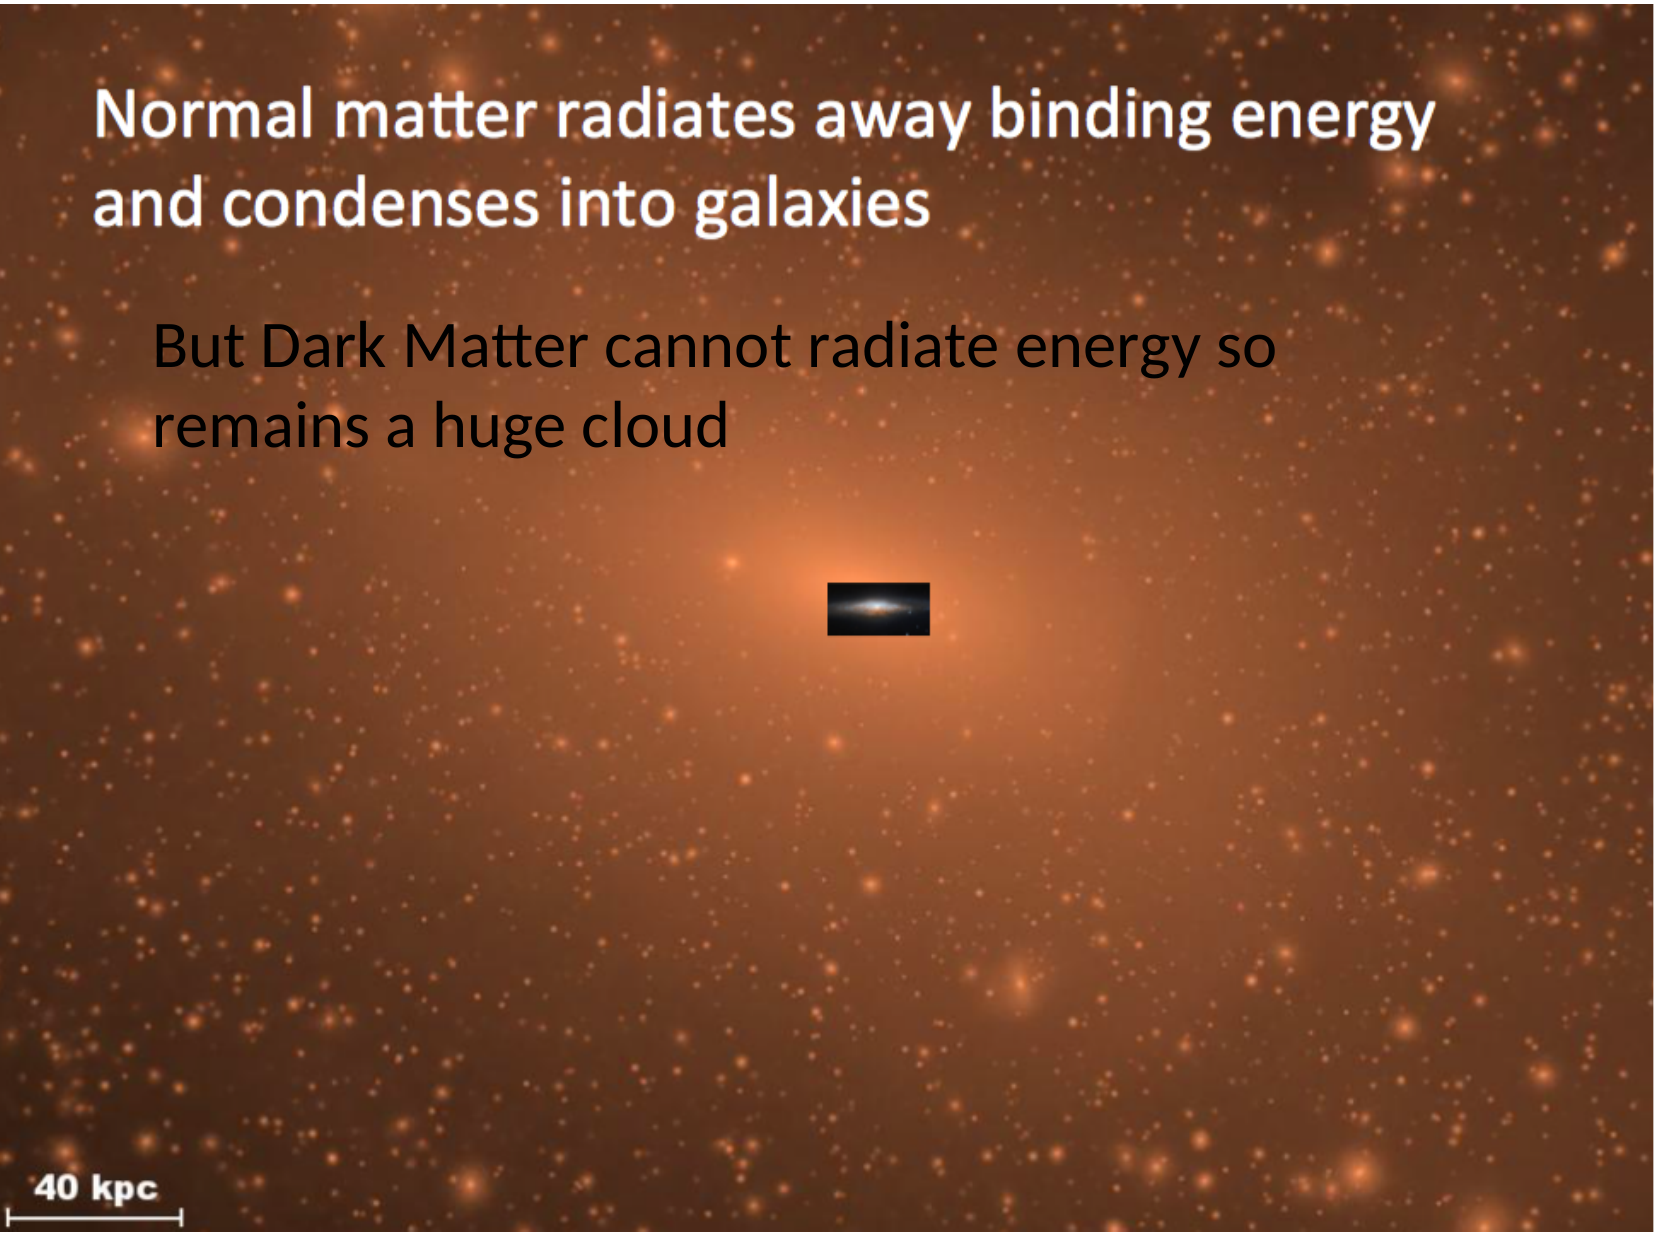

But Dark Matter cannot radiate energy so remains a huge cloud